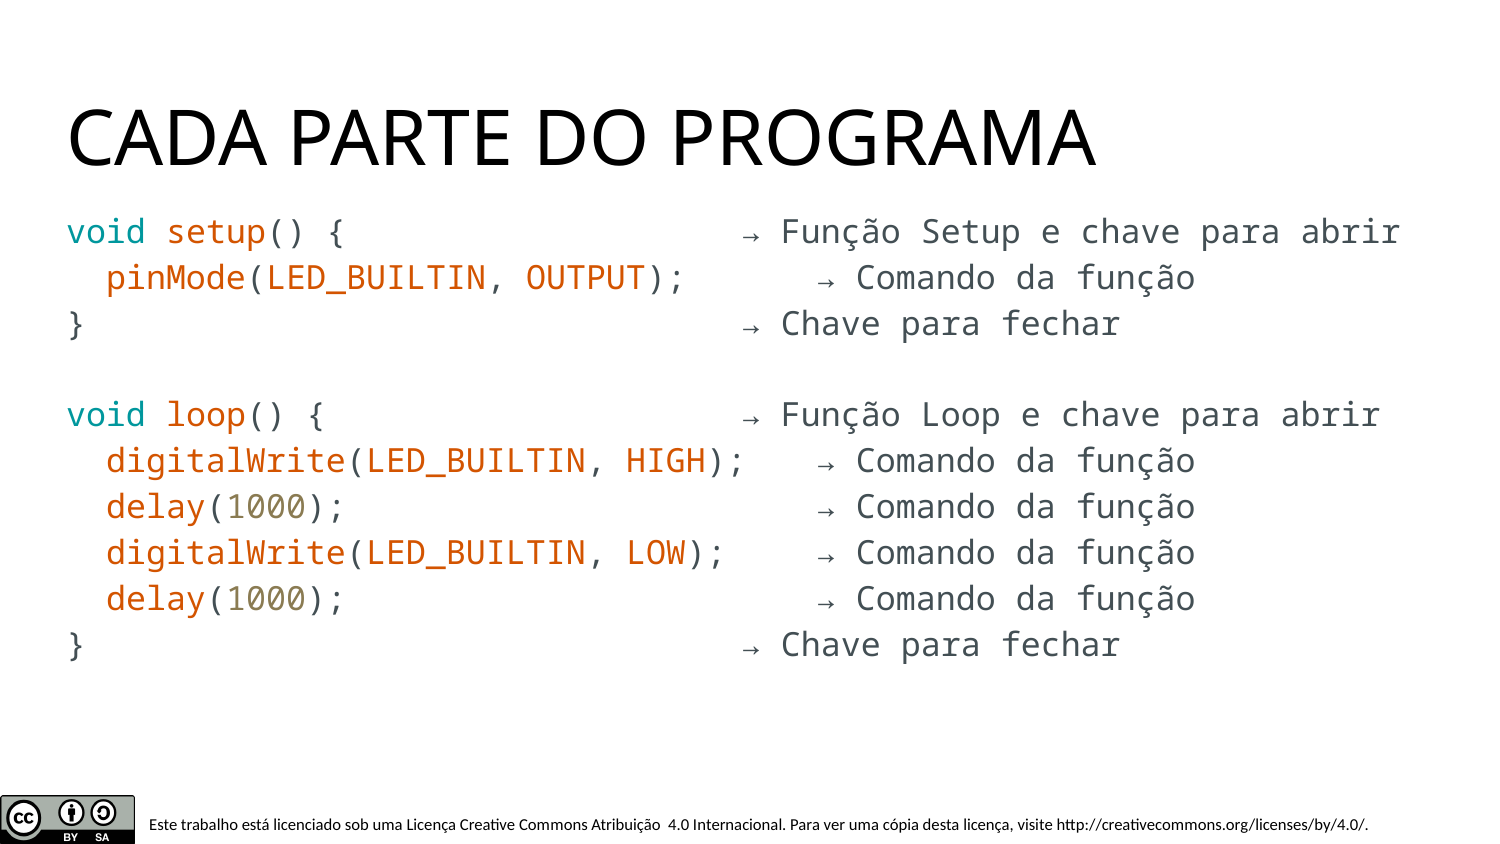

# CADA PARTE DO PROGRAMA
void setup() {						→ Função Setup e chave para abrir
 pinMode(LED_BUILTIN, OUTPUT);		→ Comando da função
}									→ Chave para fechar
void loop() {						→ Função Loop e chave para abrir
 digitalWrite(LED_BUILTIN, HIGH); 	→ Comando da função
 delay(1000); 	→ Comando da função
 digitalWrite(LED_BUILTIN, LOW); 	→ Comando da função
 delay(1000); 	→ Comando da função
}									→ Chave para fechar
Este trabalho está licenciado sob uma Licença Creative Commons Atribuição 4.0 Internacional. Para ver uma cópia desta licença, visite http://creativecommons.org/licenses/by/4.0/.